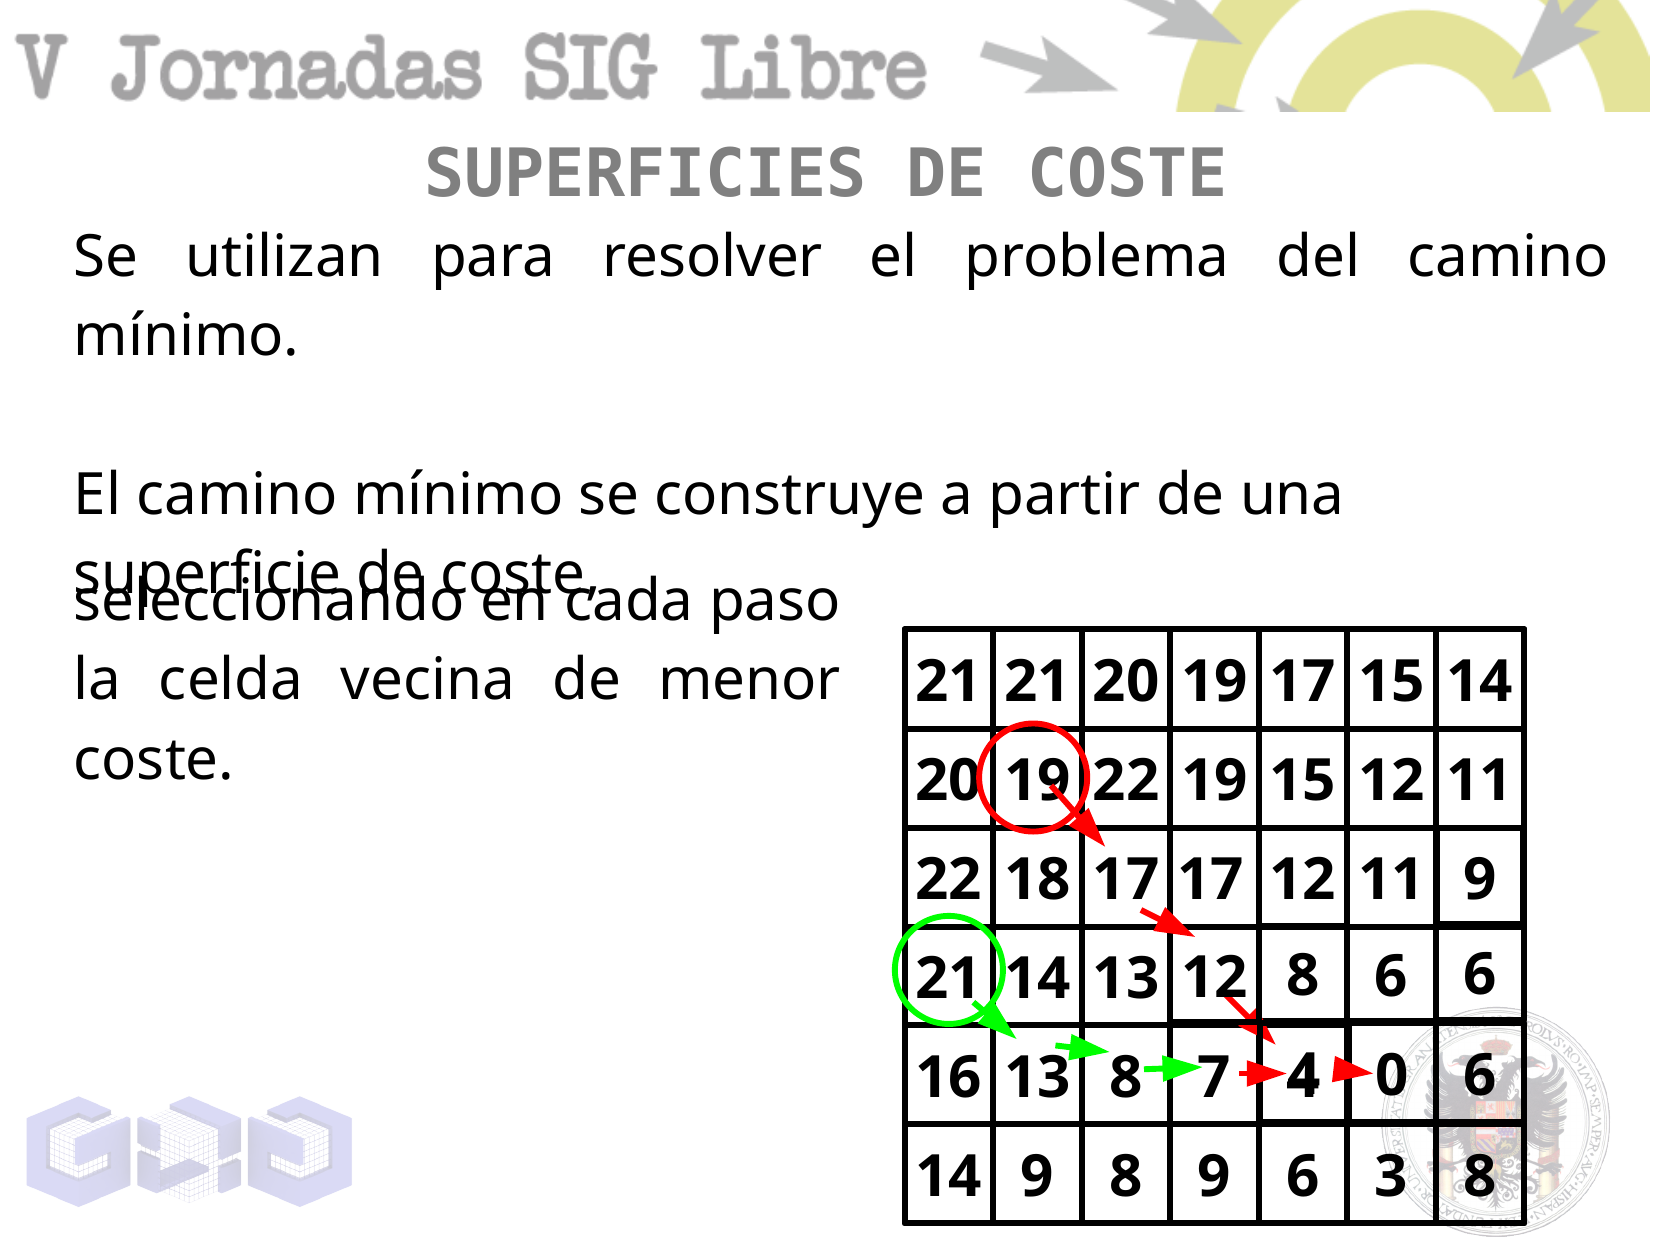

SUPERFICIES DE COSTE
Se utilizan para resolver el problema del camino mínimo.
El camino mínimo se construye a partir de una superficie de coste,
seleccionando en cada paso la celda vecina de menor coste.
21
21
20
19
17
15
14
20
19
22
19
15
12
11
22
18
17
17
12
11
9
6
8
21
14
13
12
6
0
6
4
16
13
8
7
4
14
9
8
9
6
3
8